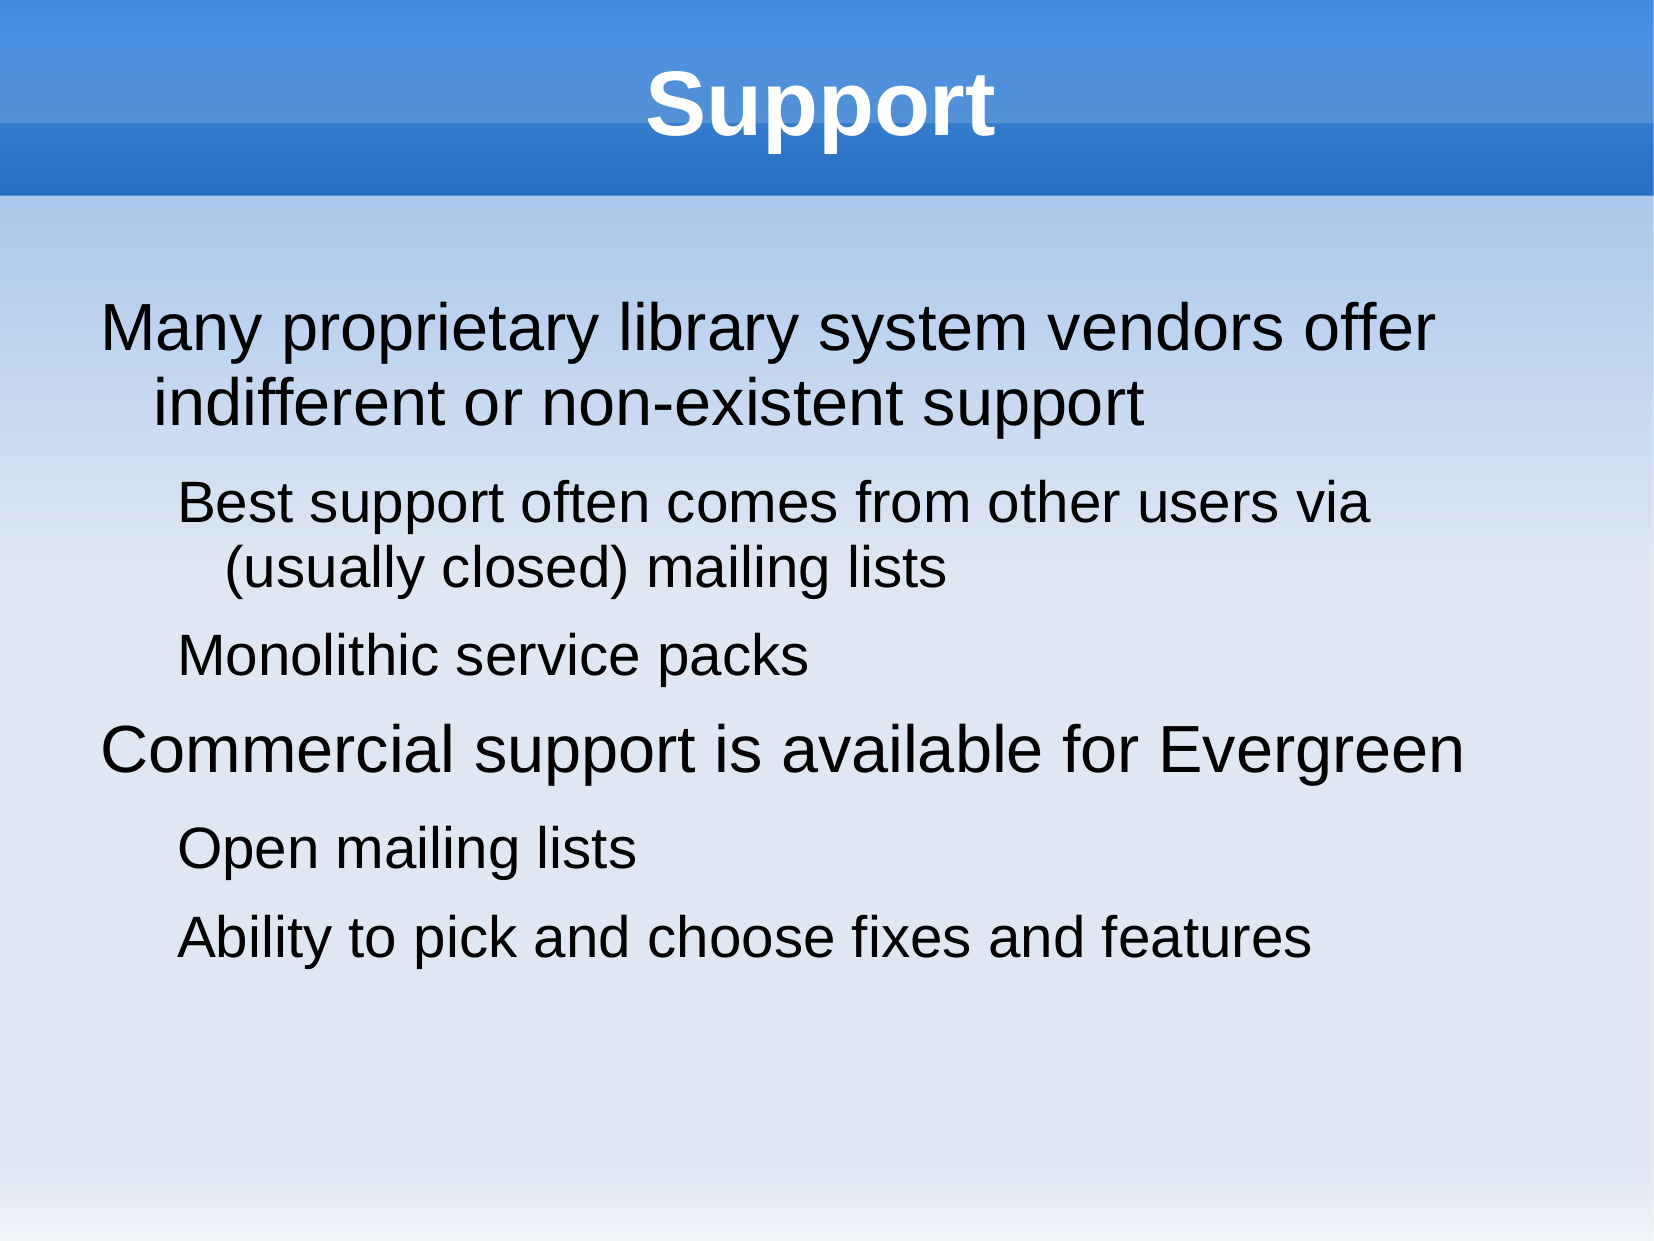

# Support
Many proprietary library system vendors offer indifferent or non-existent support
Best support often comes from other users via (usually closed) mailing lists
Monolithic service packs
Commercial support is available for Evergreen
Open mailing lists
Ability to pick and choose fixes and features